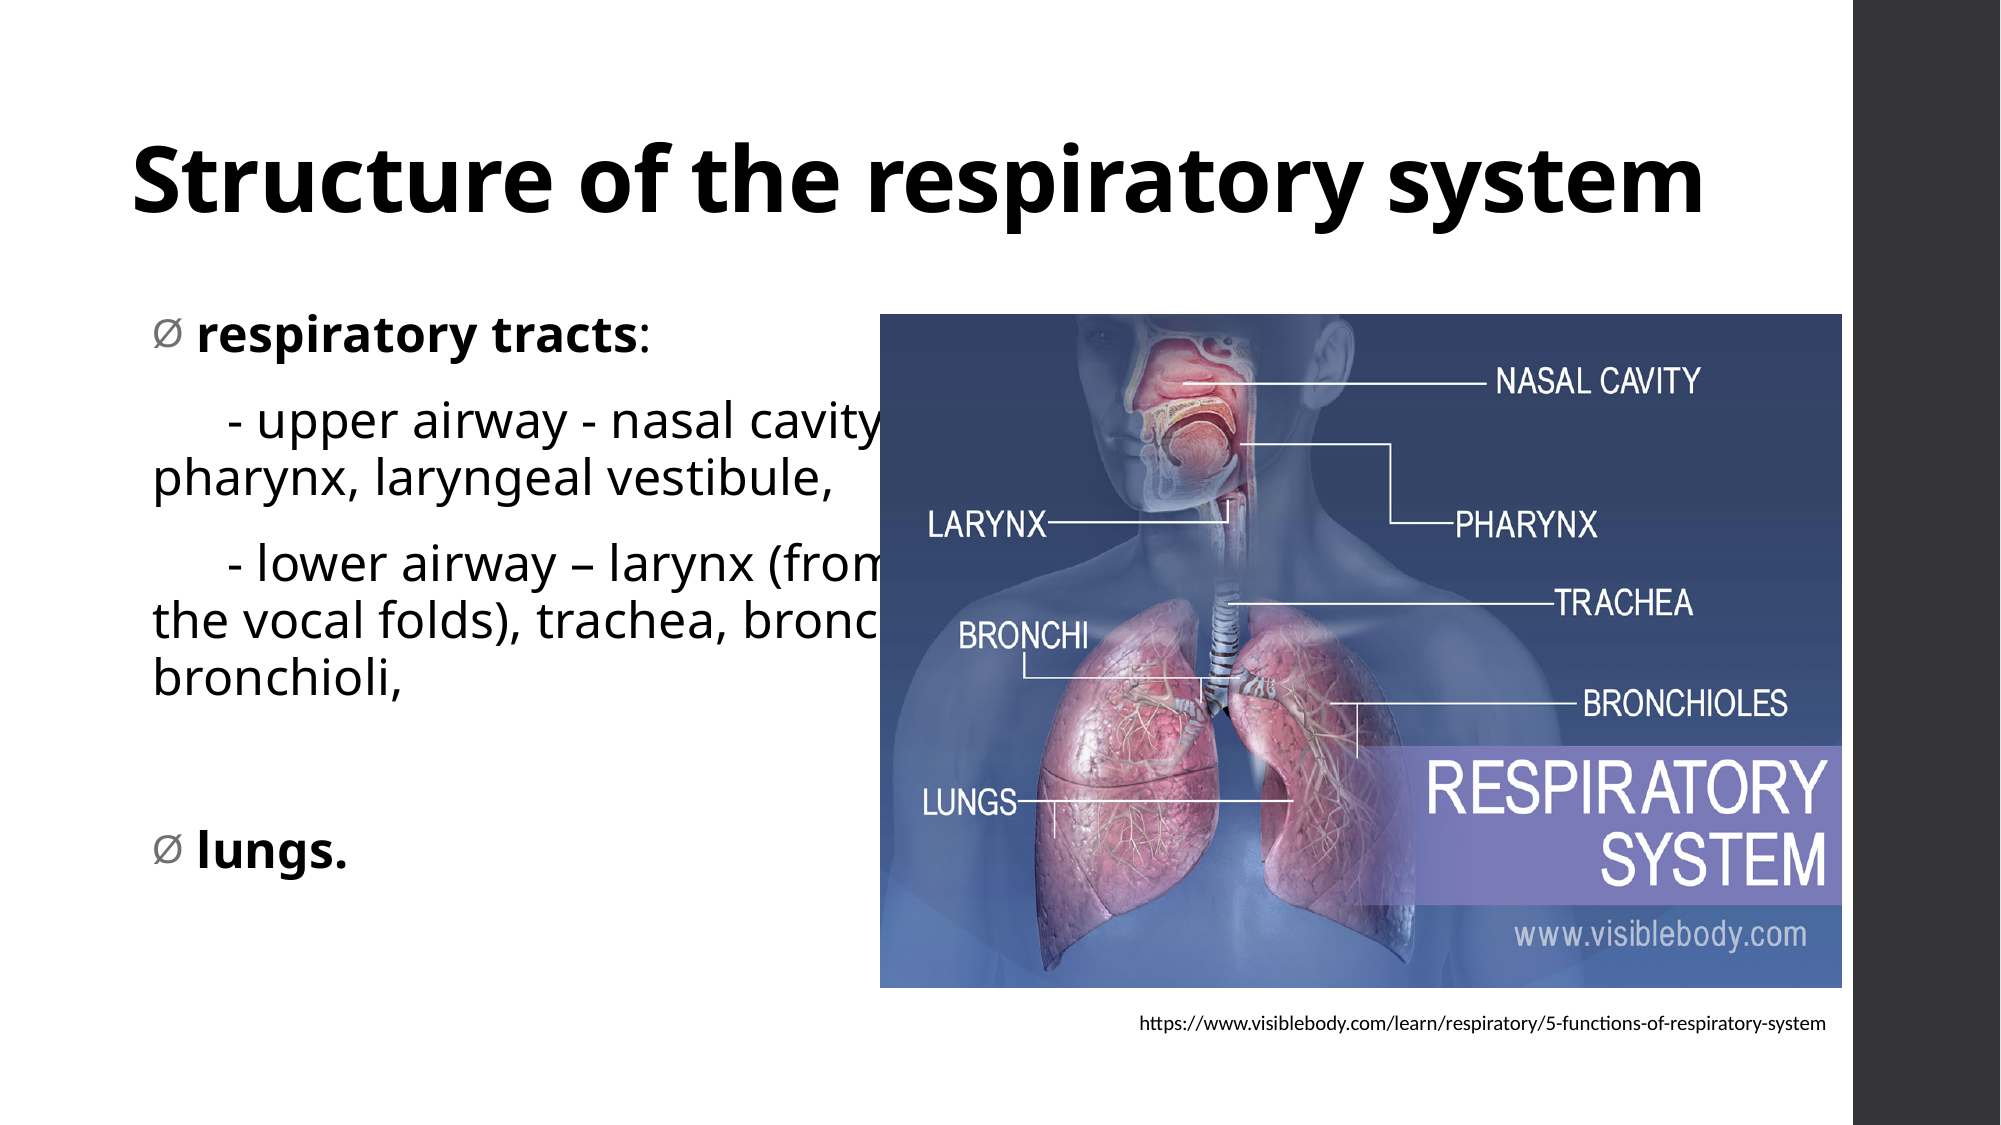

# Structure of the respiratory system
 respiratory tracts:
 	- upper airway - nasal cavity, pharynx, laryngeal vestibule,
 	- lower airway – larynx (from the vocal folds), trachea, bronchi, bronchioli,
 lungs.
https://www.visiblebody.com/learn/respiratory/5-functions-of-respiratory-system